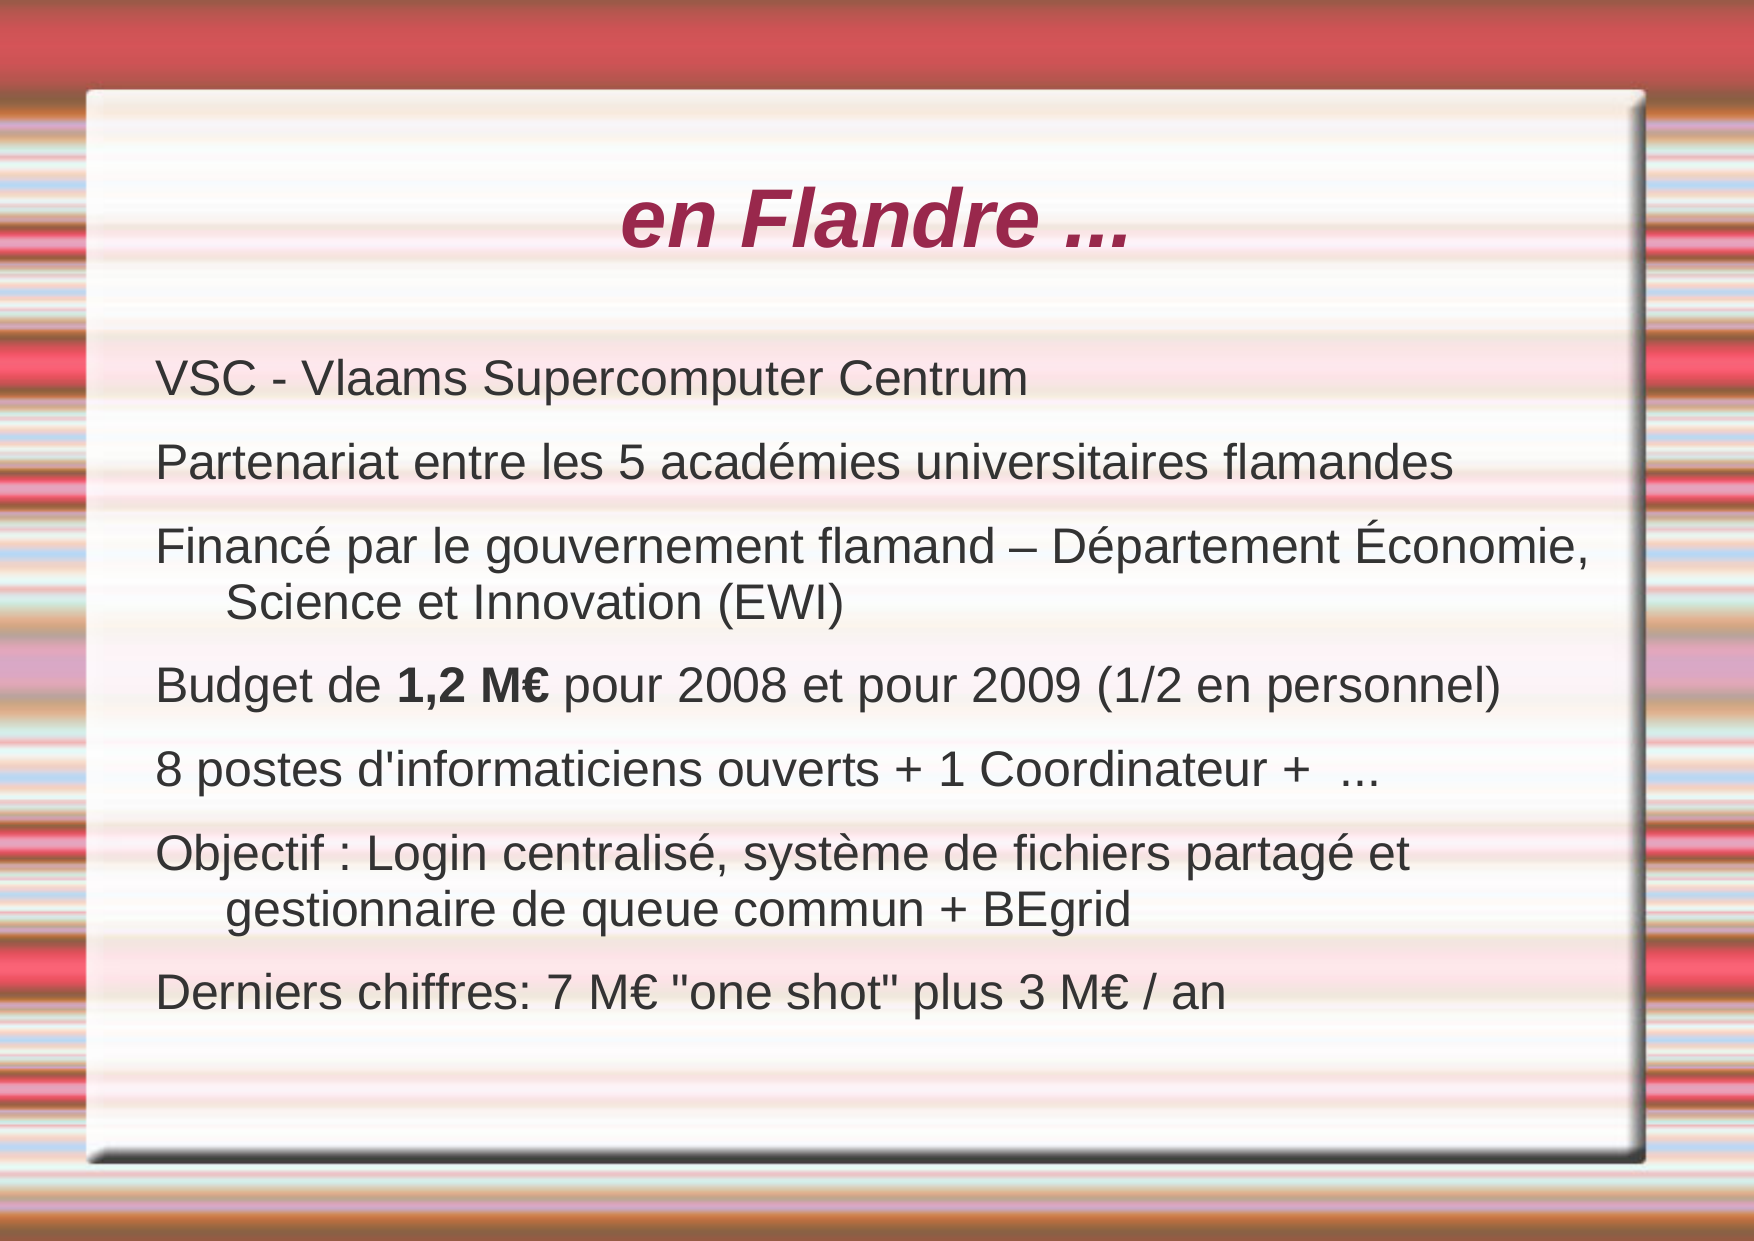

# en Flandre ...
VSC - Vlaams Supercomputer Centrum
Partenariat entre les 5 académies universitaires flamandes
Financé par le gouvernement flamand – Département Économie, Science et Innovation (EWI)
Budget de 1,2 M€ pour 2008 et pour 2009 (1/2 en personnel)
8 postes d'informaticiens ouverts + 1 Coordinateur + ...
Objectif : Login centralisé, système de fichiers partagé et gestionnaire de queue commun + BEgrid
Derniers chiffres: 7 M€ "one shot" plus 3 M€ / an